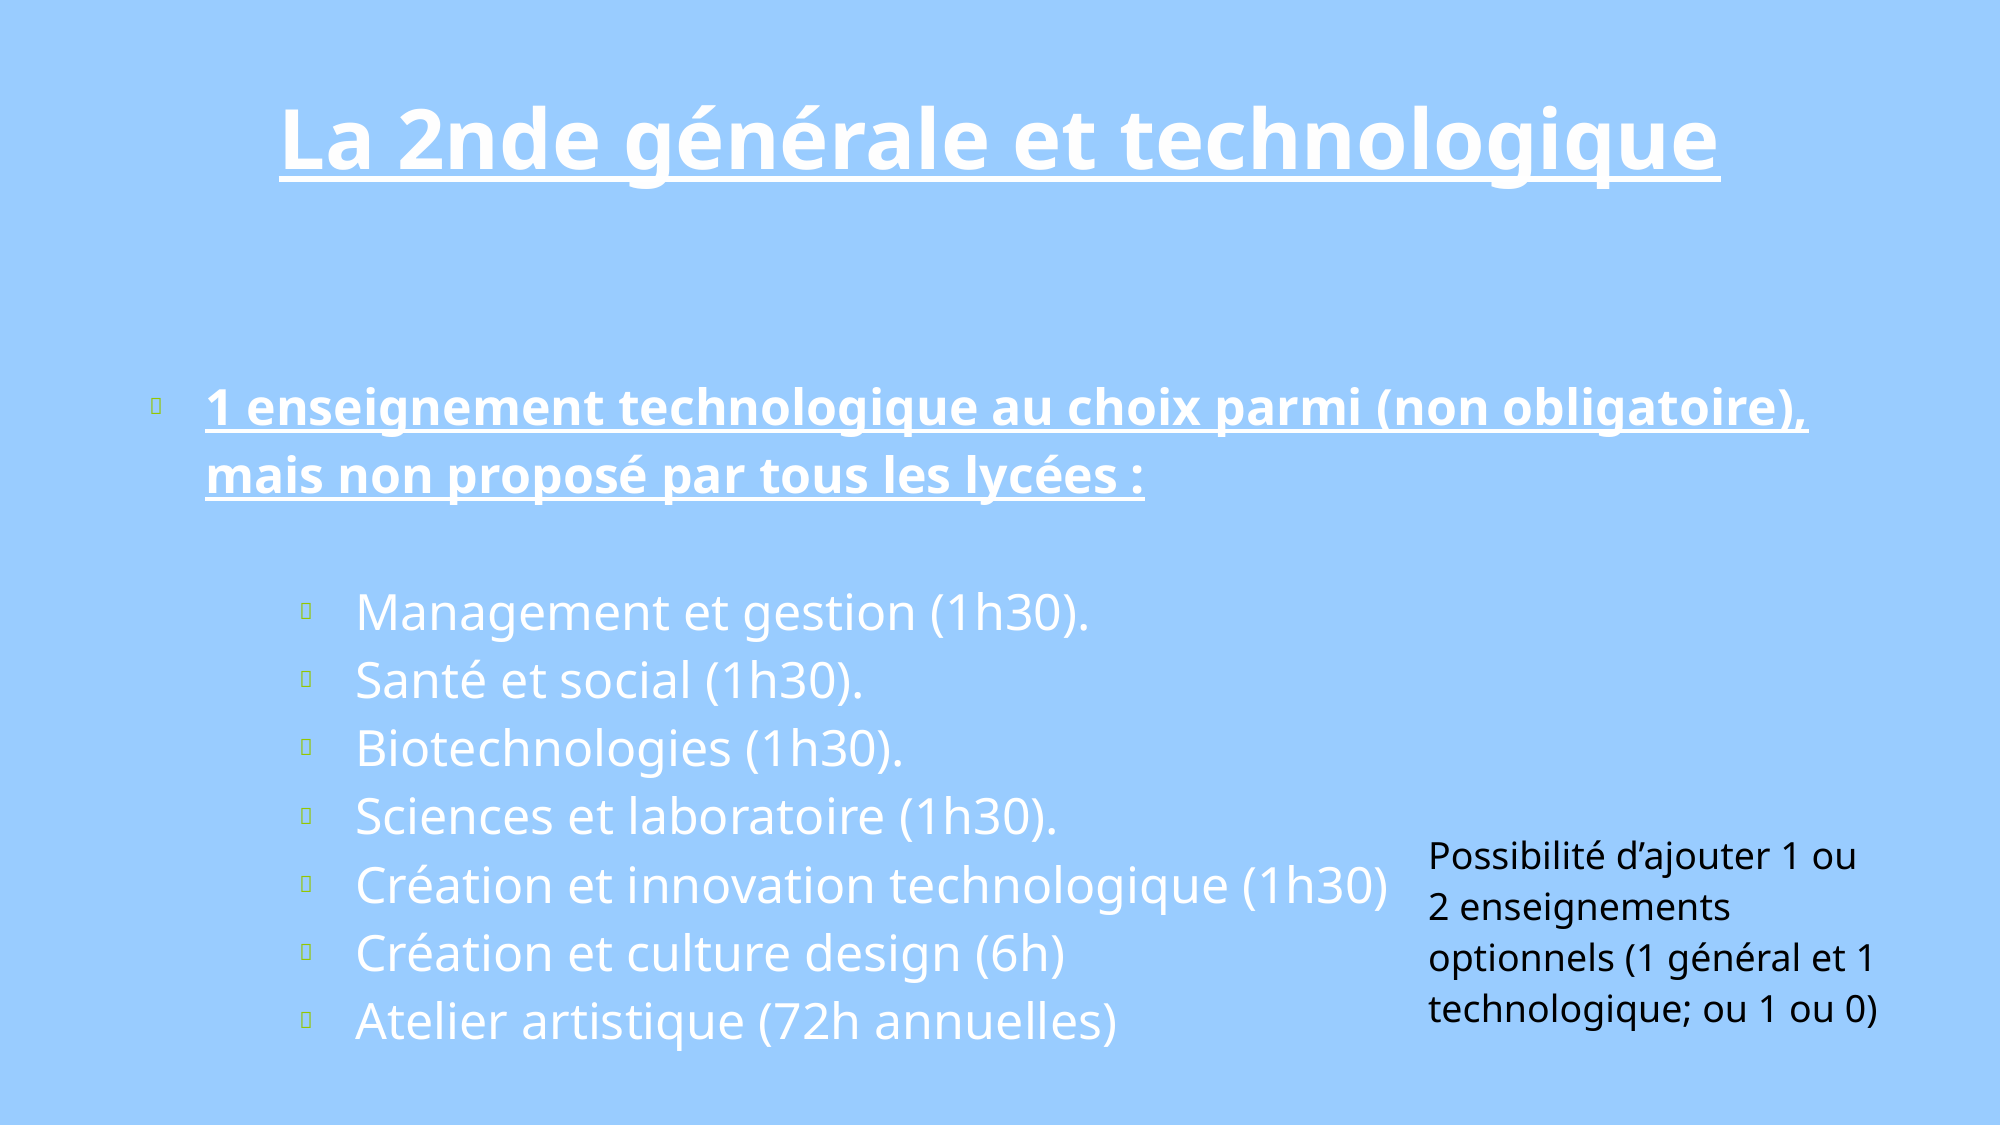

La 2nde générale et technologique
1 enseignement technologique au choix parmi (non obligatoire), mais non proposé par tous les lycées :
Management et gestion (1h30).
Santé et social (1h30).
Biotechnologies (1h30).
Sciences et laboratoire (1h30).
Création et innovation technologique (1h30)
Création et culture design (6h)
Atelier artistique (72h annuelles)
Possibilité d’ajouter 1 ou 2 enseignements optionnels (1 général et 1 technologique; ou 1 ou 0)